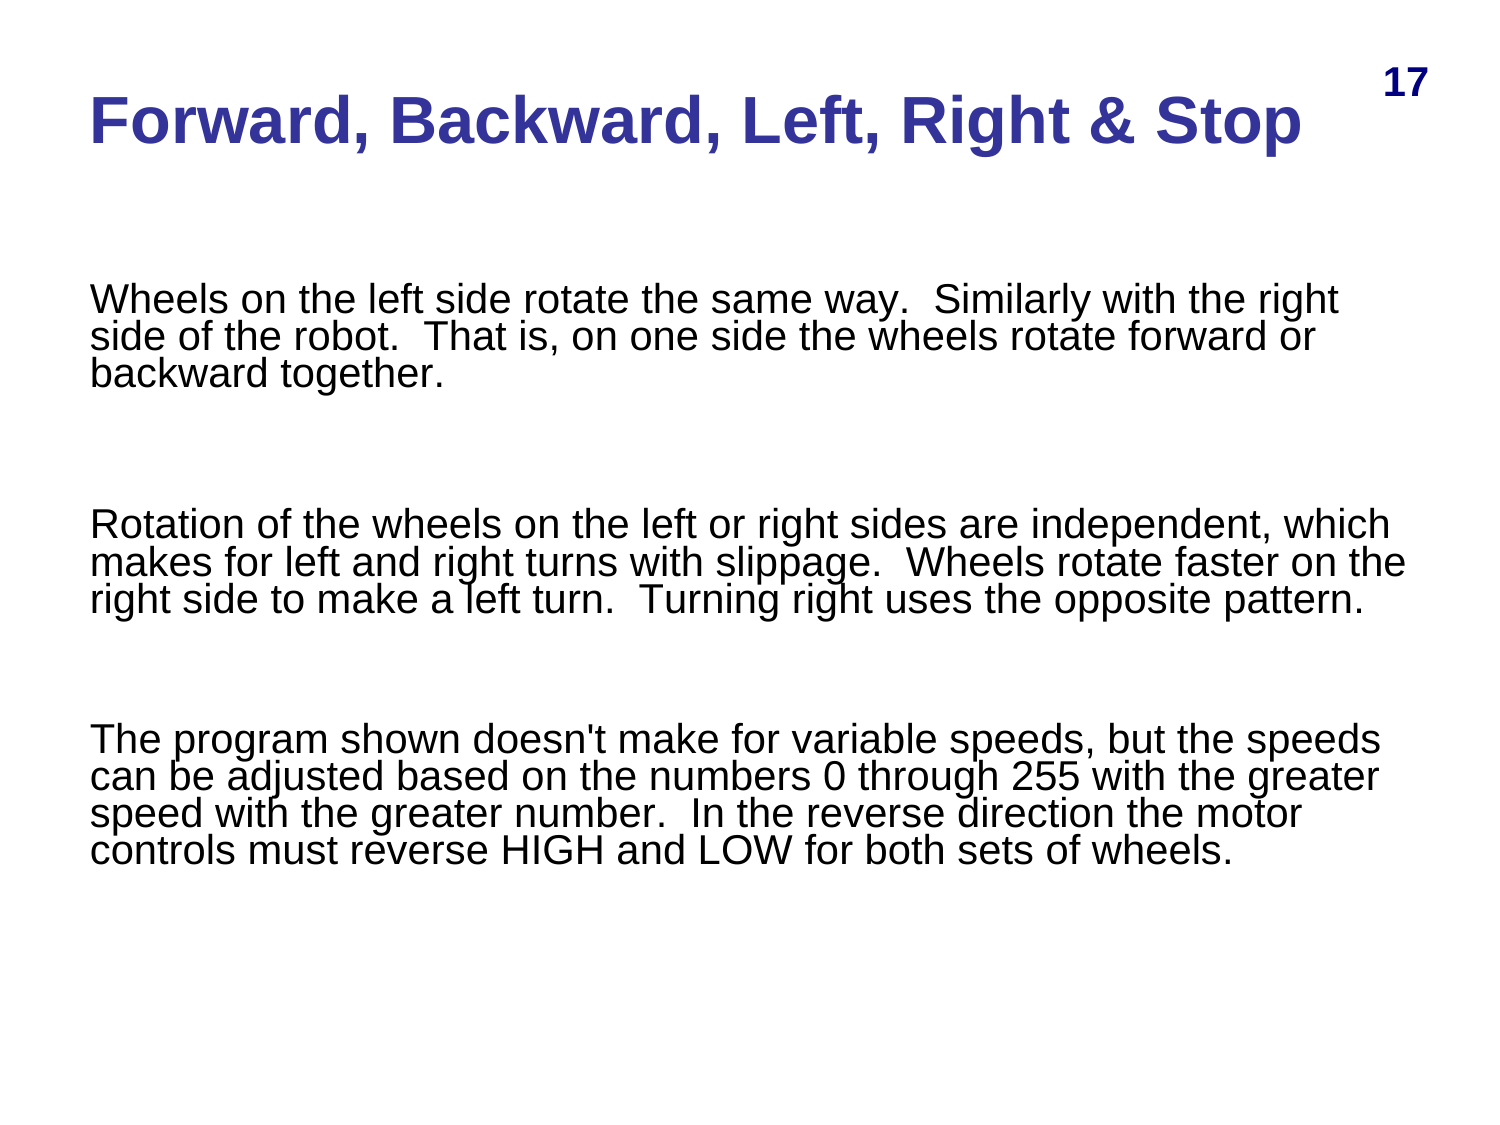

17
# Forward, Backward, Left, Right & Stop
Wheels on the left side rotate the same way. Similarly with the right side of the robot. That is, on one side the wheels rotate forward or backward together.
Rotation of the wheels on the left or right sides are independent, which makes for left and right turns with slippage. Wheels rotate faster on the right side to make a left turn. Turning right uses the opposite pattern.
The program shown doesn't make for variable speeds, but the speeds can be adjusted based on the numbers 0 through 255 with the greater speed with the greater number. In the reverse direction the motor controls must reverse HIGH and LOW for both sets of wheels.